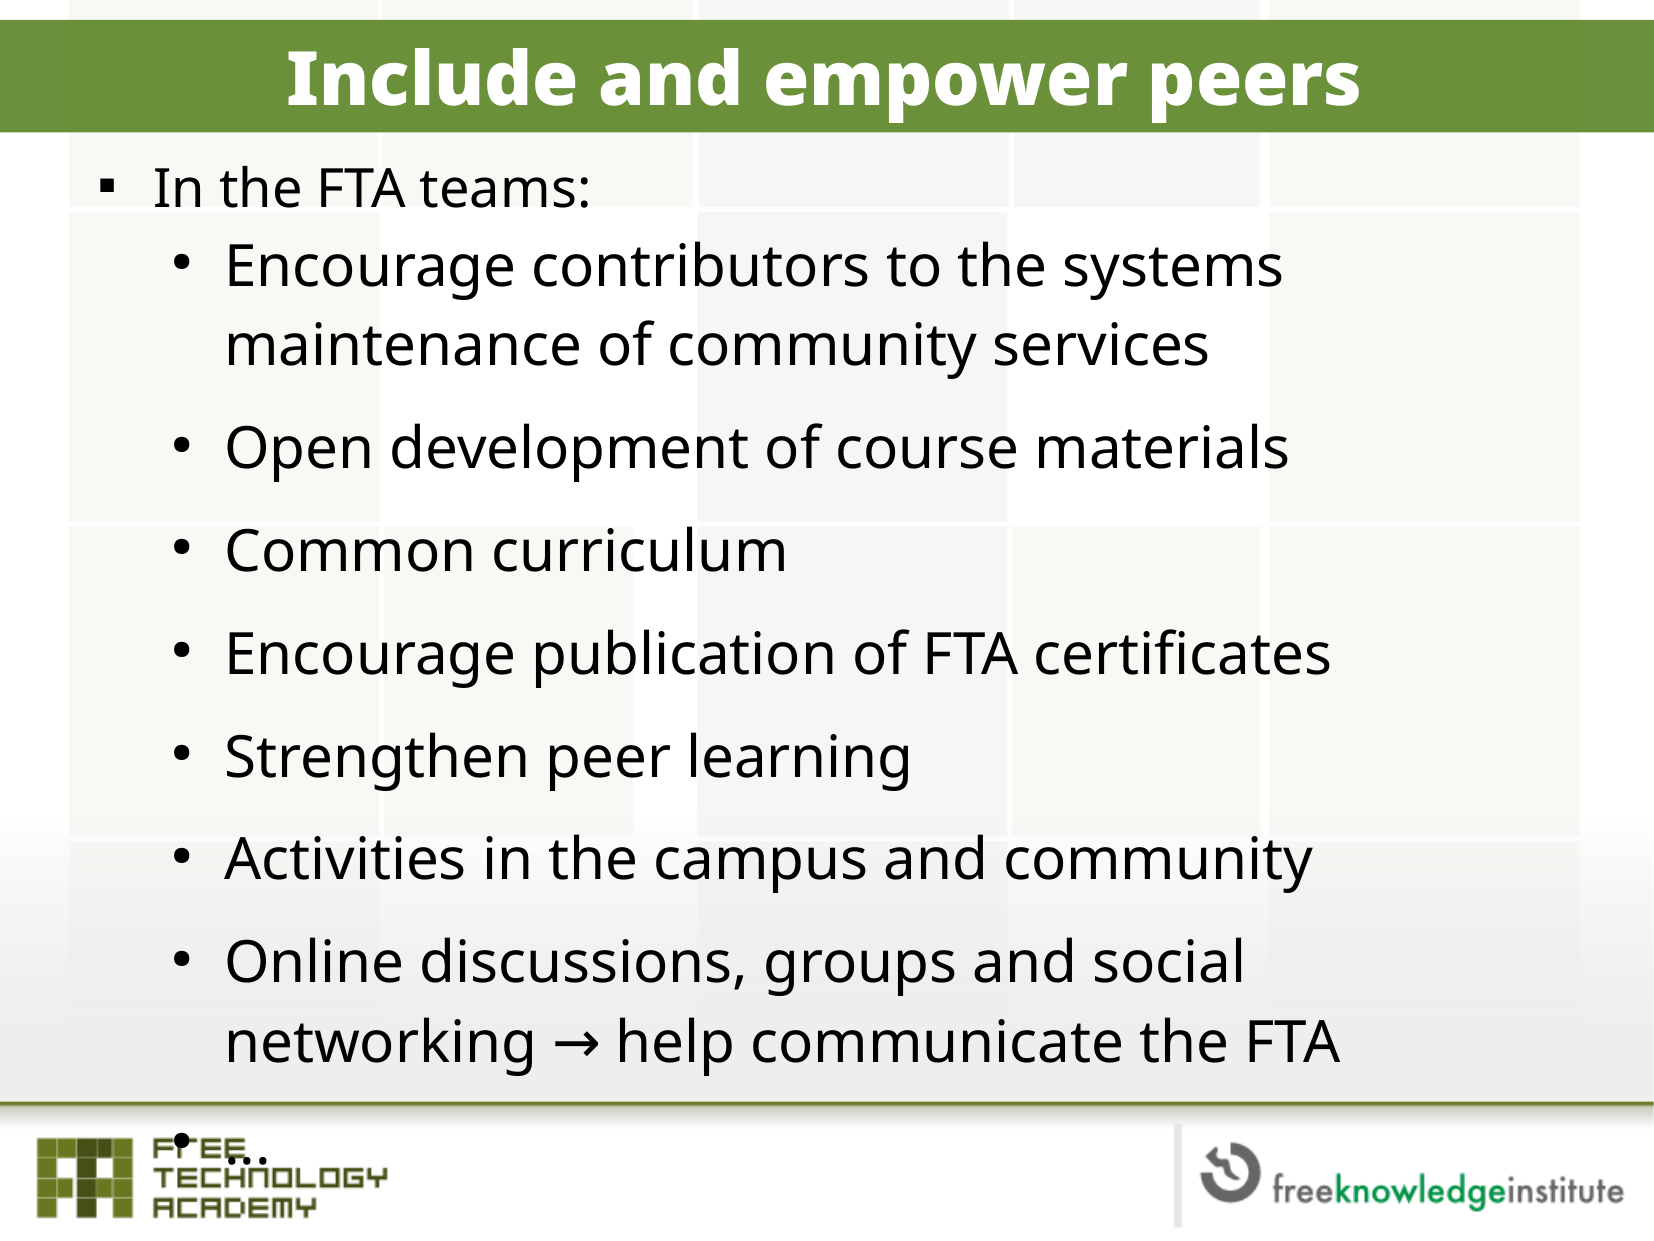

# Include and empower peers
In the FTA teams:
Encourage contributors to the systems maintenance of community services
Open development of course materials
Common curriculum
Encourage publication of FTA certificates
Strengthen peer learning
Activities in the campus and community
Online discussions, groups and social networking → help communicate the FTA
...